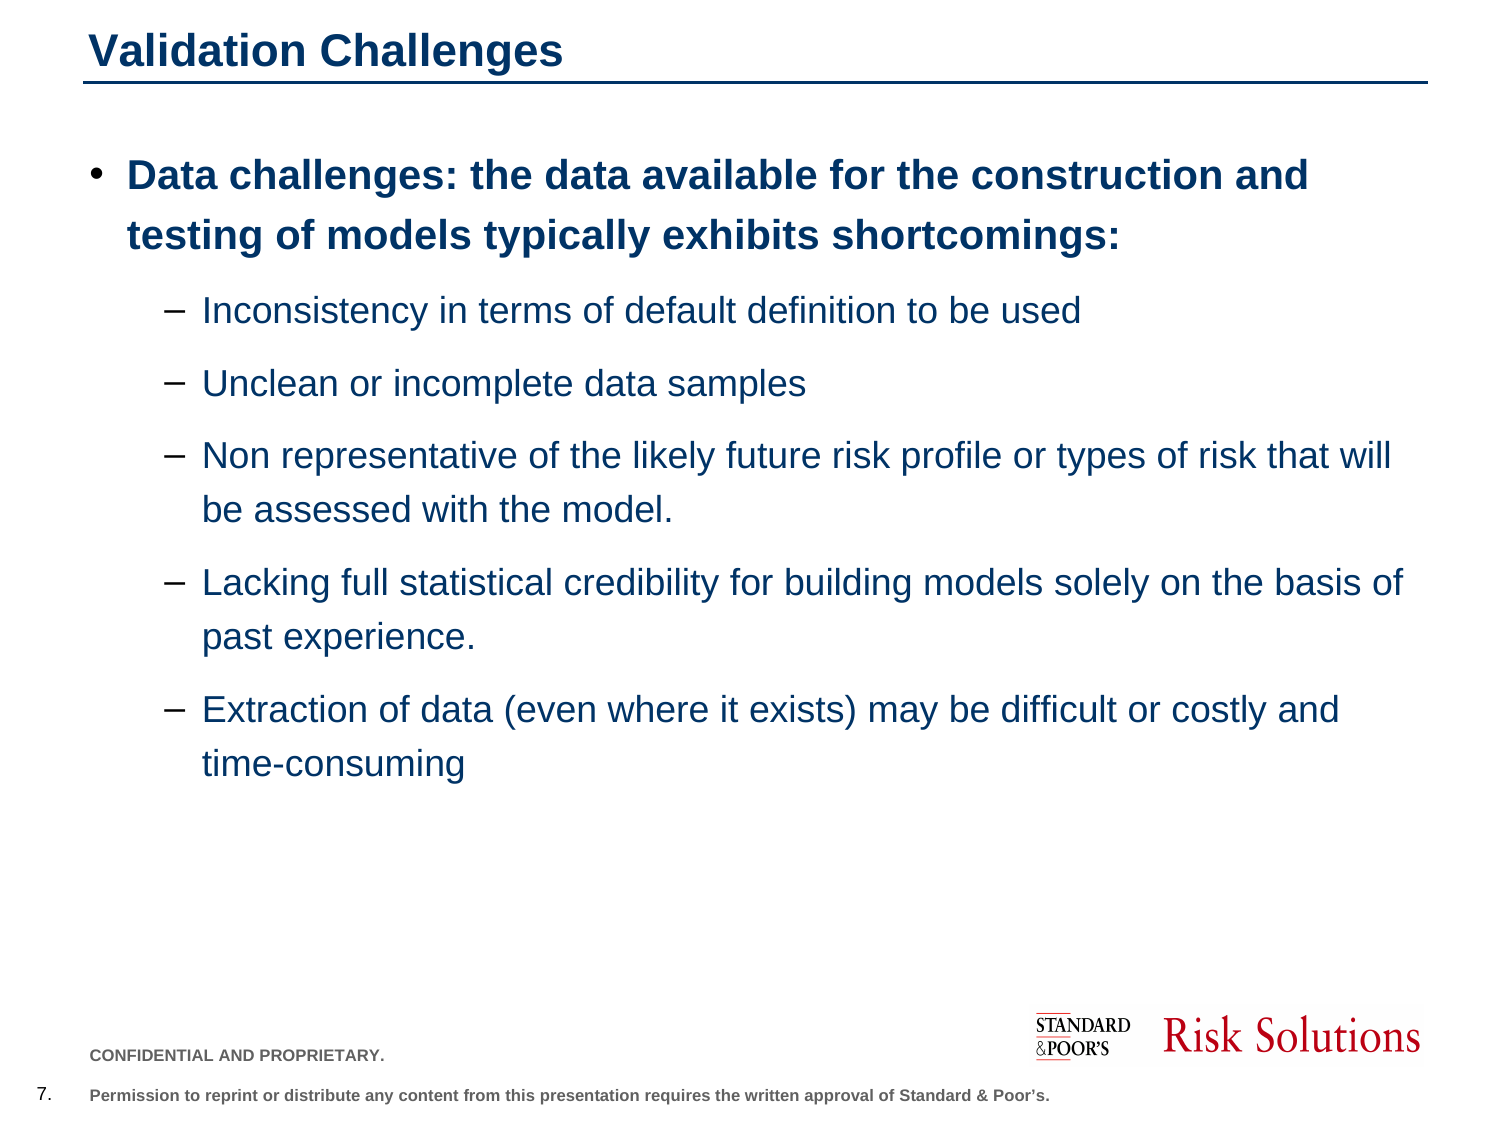

# Validation Challenges
Data challenges: the data available for the construction and testing of models typically exhibits shortcomings:
Inconsistency in terms of default definition to be used
Unclean or incomplete data samples
Non representative of the likely future risk profile or types of risk that will be assessed with the model.
Lacking full statistical credibility for building models solely on the basis of past experience.
Extraction of data (even where it exists) may be difficult or costly and time-consuming